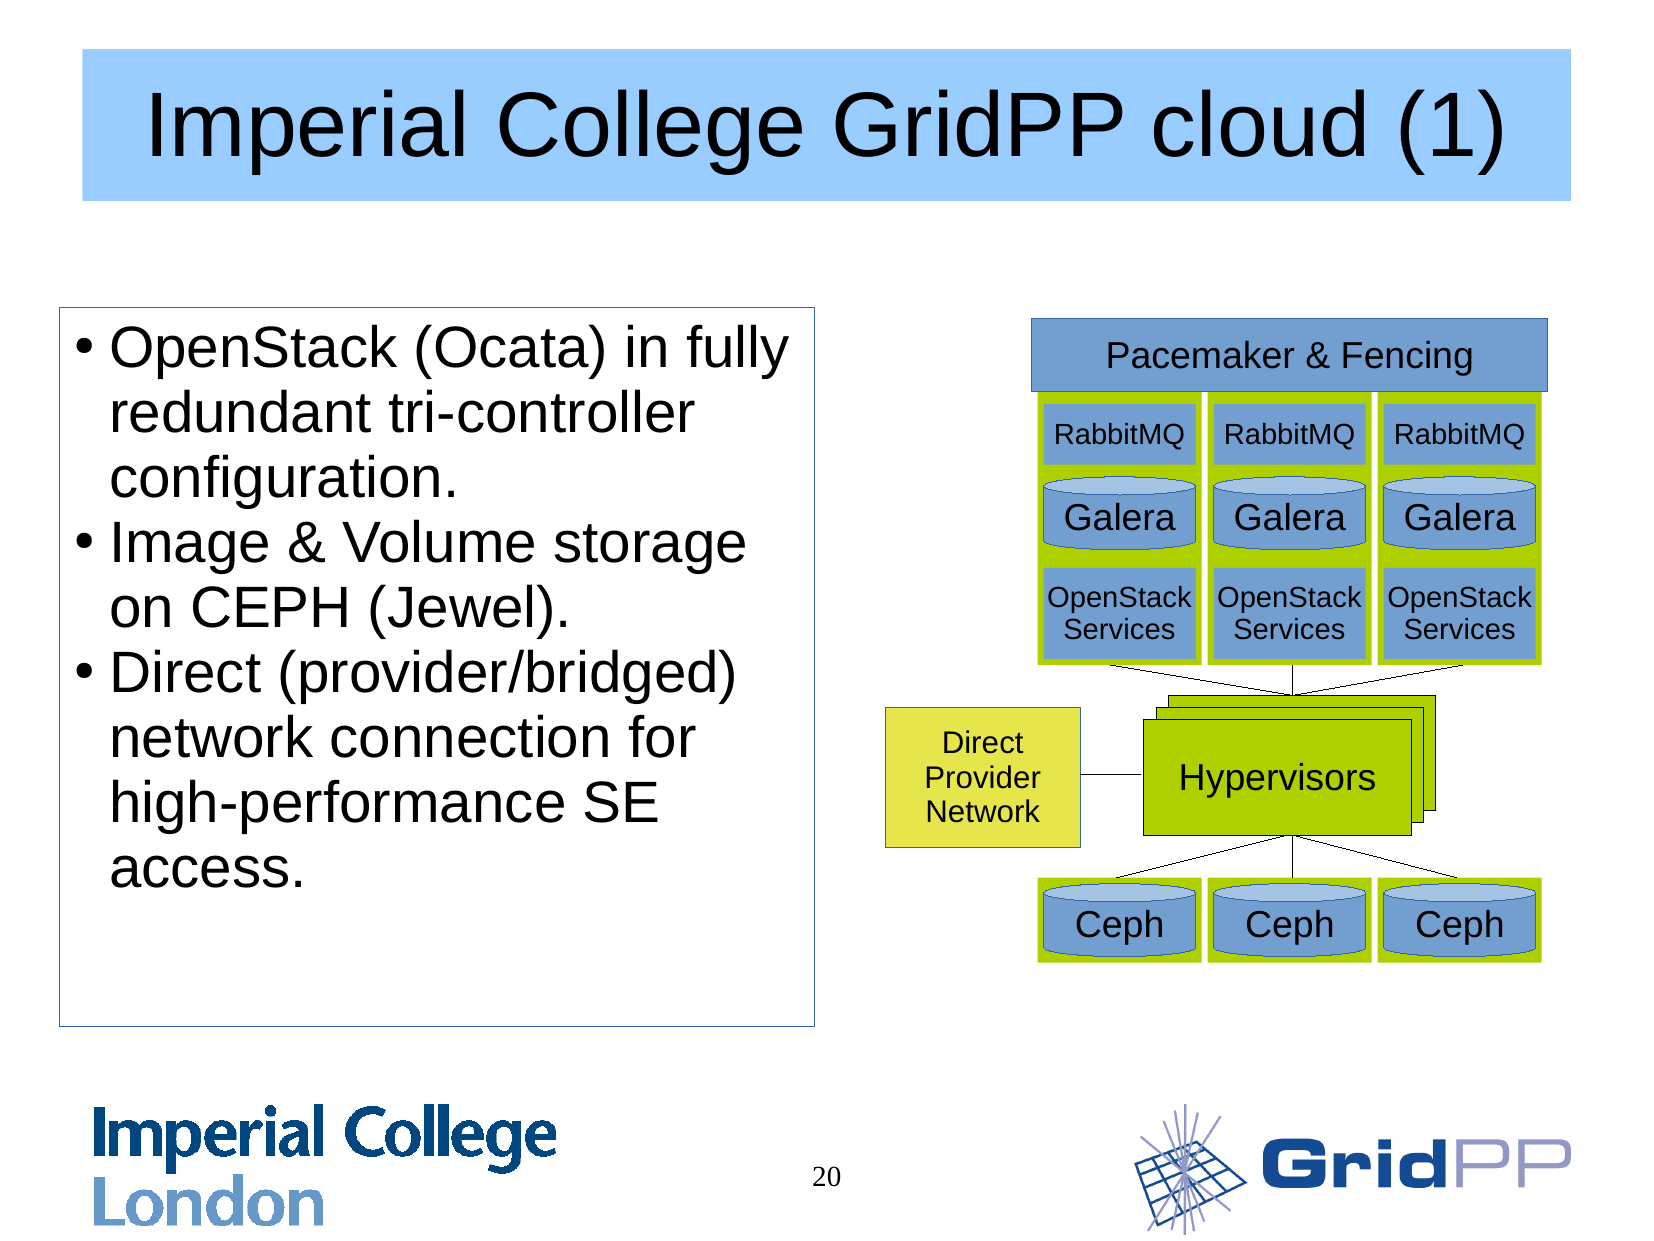

# Imperial College GridPP Cloud (1)
Imperial College GridPP cloud (1)
OpenStack (Ocata) in fully redundant tri-controller configuration.
Image & Volume storage on CEPH (Jewel).
Direct (provider/bridged) network connection for high-performance SE access.
Pacemaker & Fencing
RabbitMQ
RabbitMQ
RabbitMQ
Galera
Galera
Galera
OpenStack
Services
OpenStack
Services
OpenStack
Services
Hypervisors
Hypervisors
Hypervisors
Direct
Provider
Network
Ceph
Ceph
Ceph
20